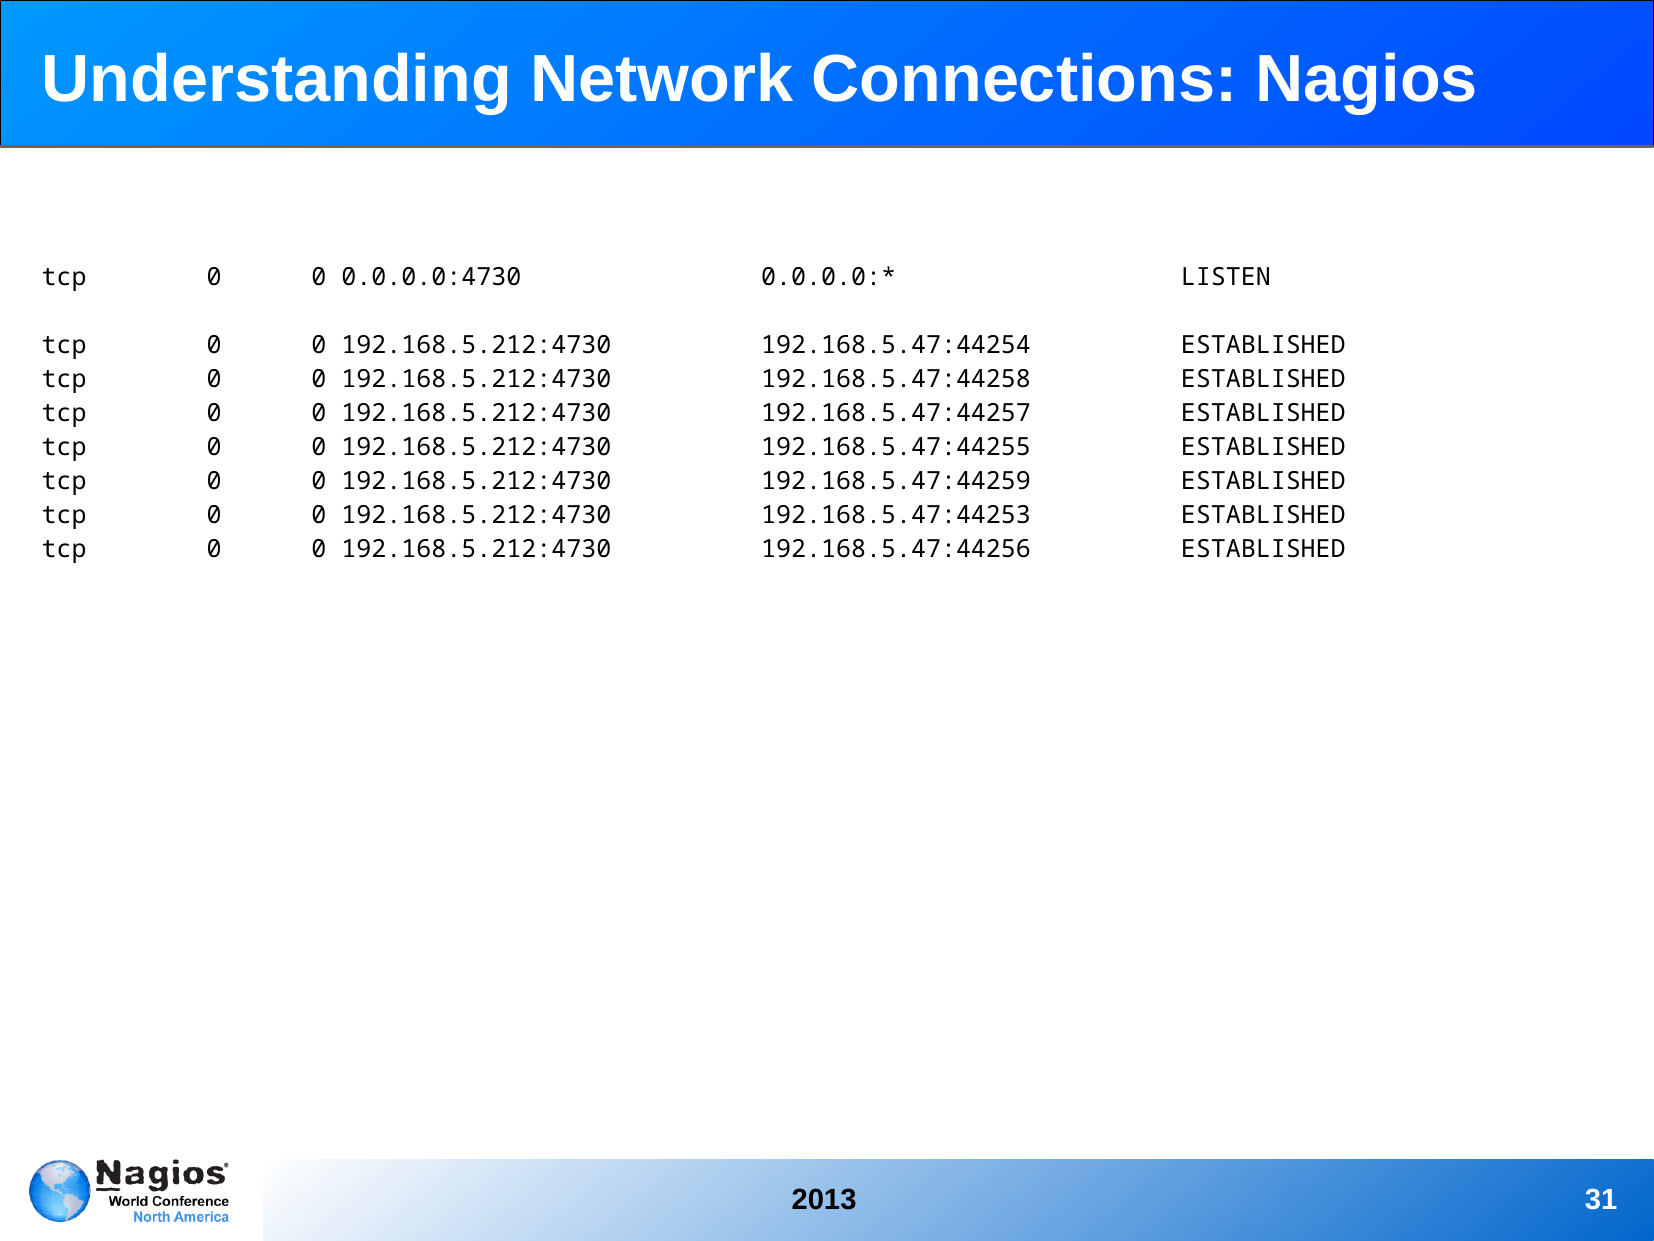

# Understanding Network Connections: Nagios
tcp 0 0 0.0.0.0:4730 0.0.0.0:* LISTEN
tcp 0 0 192.168.5.212:4730 192.168.5.47:44254 ESTABLISHED
tcp 0 0 192.168.5.212:4730 192.168.5.47:44258 ESTABLISHED
tcp 0 0 192.168.5.212:4730 192.168.5.47:44257 ESTABLISHED
tcp 0 0 192.168.5.212:4730 192.168.5.47:44255 ESTABLISHED
tcp 0 0 192.168.5.212:4730 192.168.5.47:44259 ESTABLISHED
tcp 0 0 192.168.5.212:4730 192.168.5.47:44253 ESTABLISHED
tcp 0 0 192.168.5.212:4730 192.168.5.47:44256 ESTABLISHED
2011
31